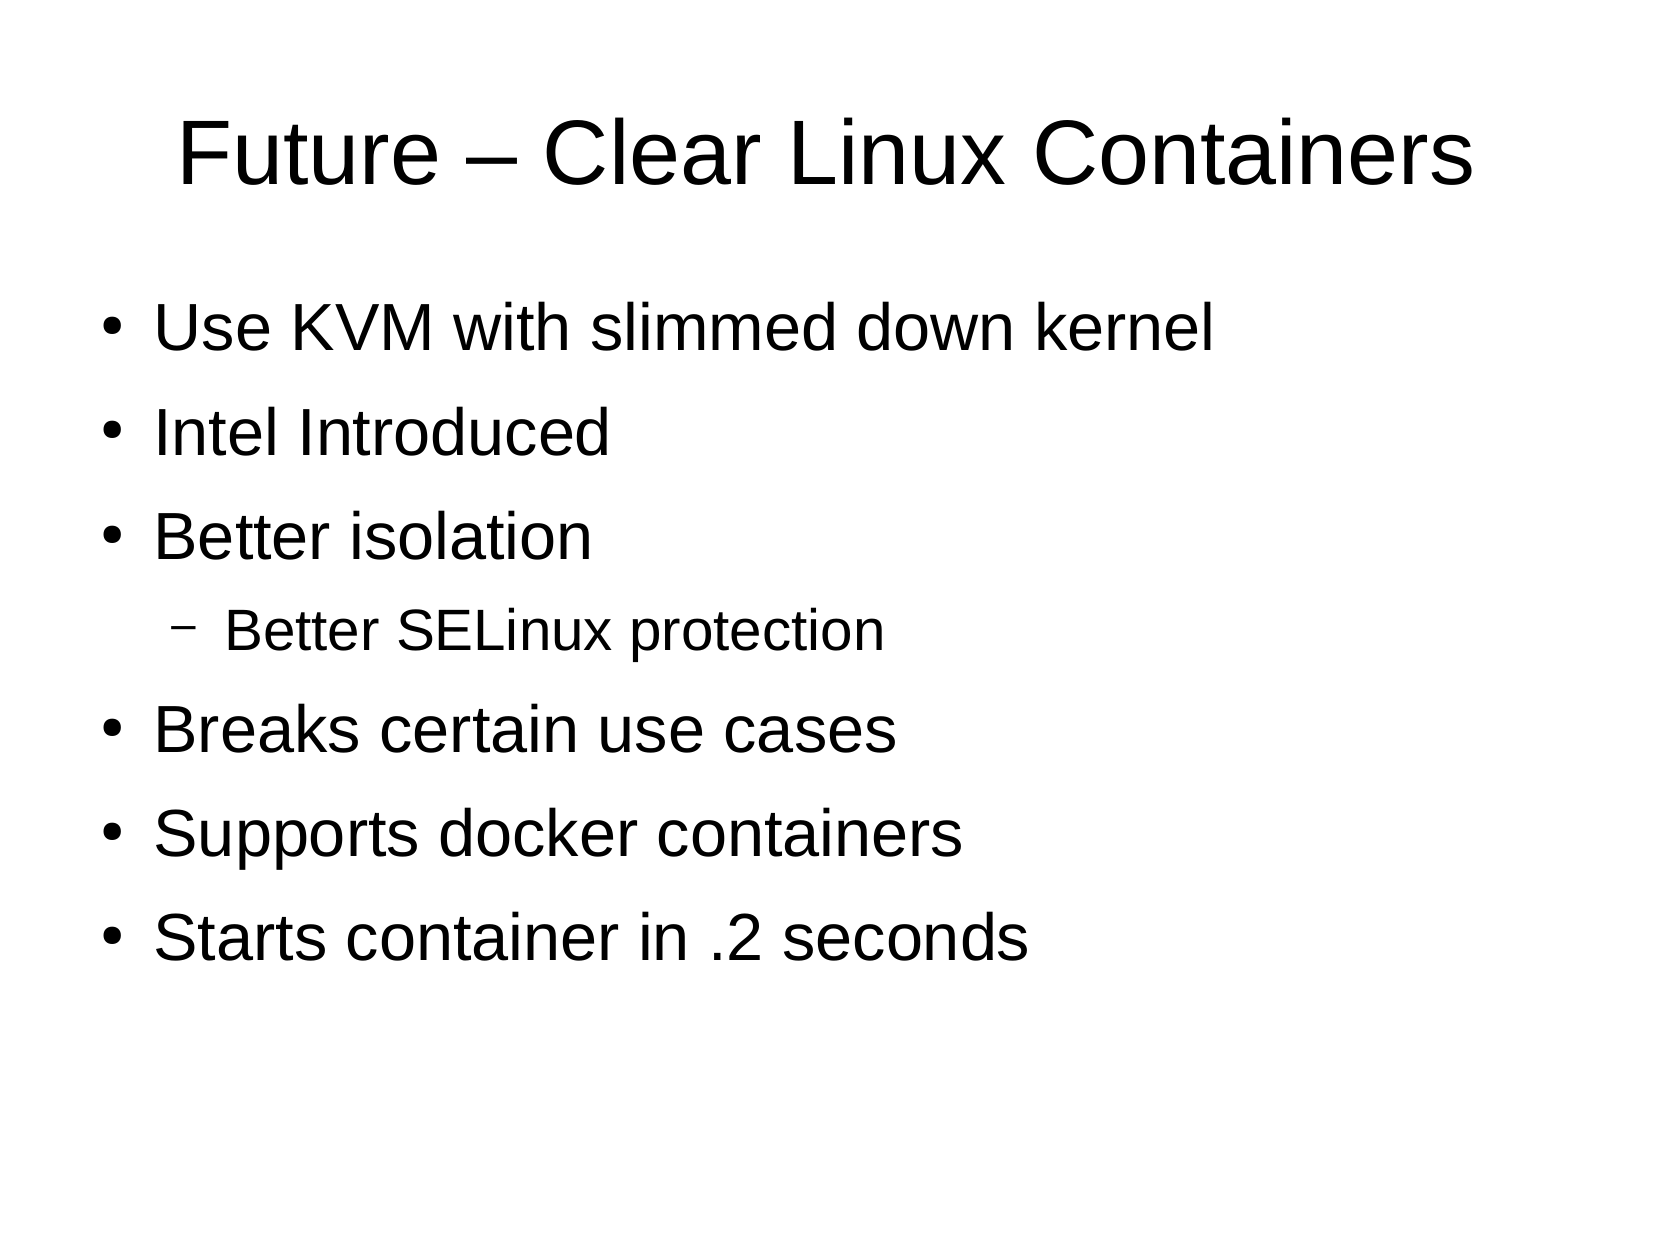

# Future – Clear Linux Containers
Use KVM with slimmed down kernel
Intel Introduced
Better isolation
Better SELinux protection
Breaks certain use cases
Supports docker containers
Starts container in .2 seconds